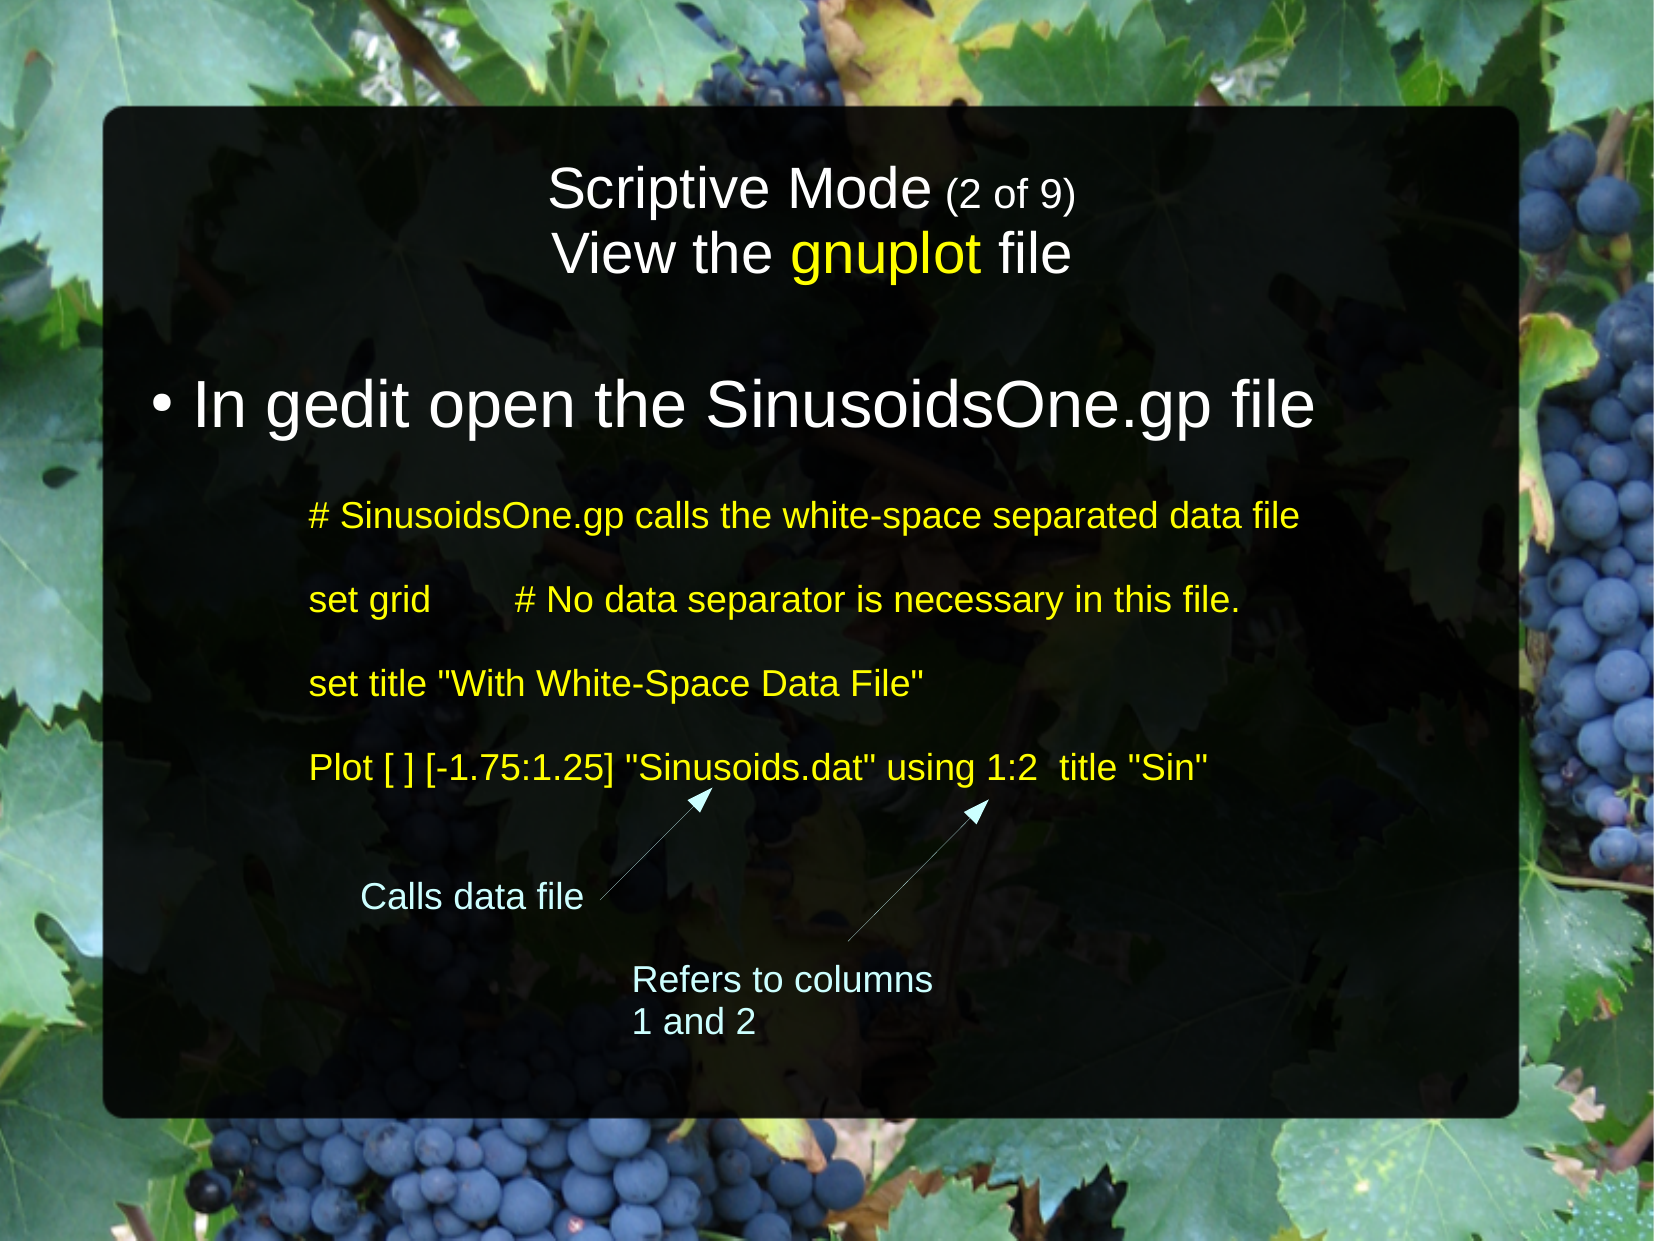

# Scriptive Mode (2 of 9) View the gnuplot file
 In gedit open the SinusoidsOne.gp file
# SinusoidsOne.gp calls the white-space separated data file
set grid # No data separator is necessary in this file.
set title "With White-Space Data File"
Plot [ ] [-1.75:1.25] "Sinusoids.dat" using 1:2 title "Sin"
Calls data file
Refers to columns 1 and 2